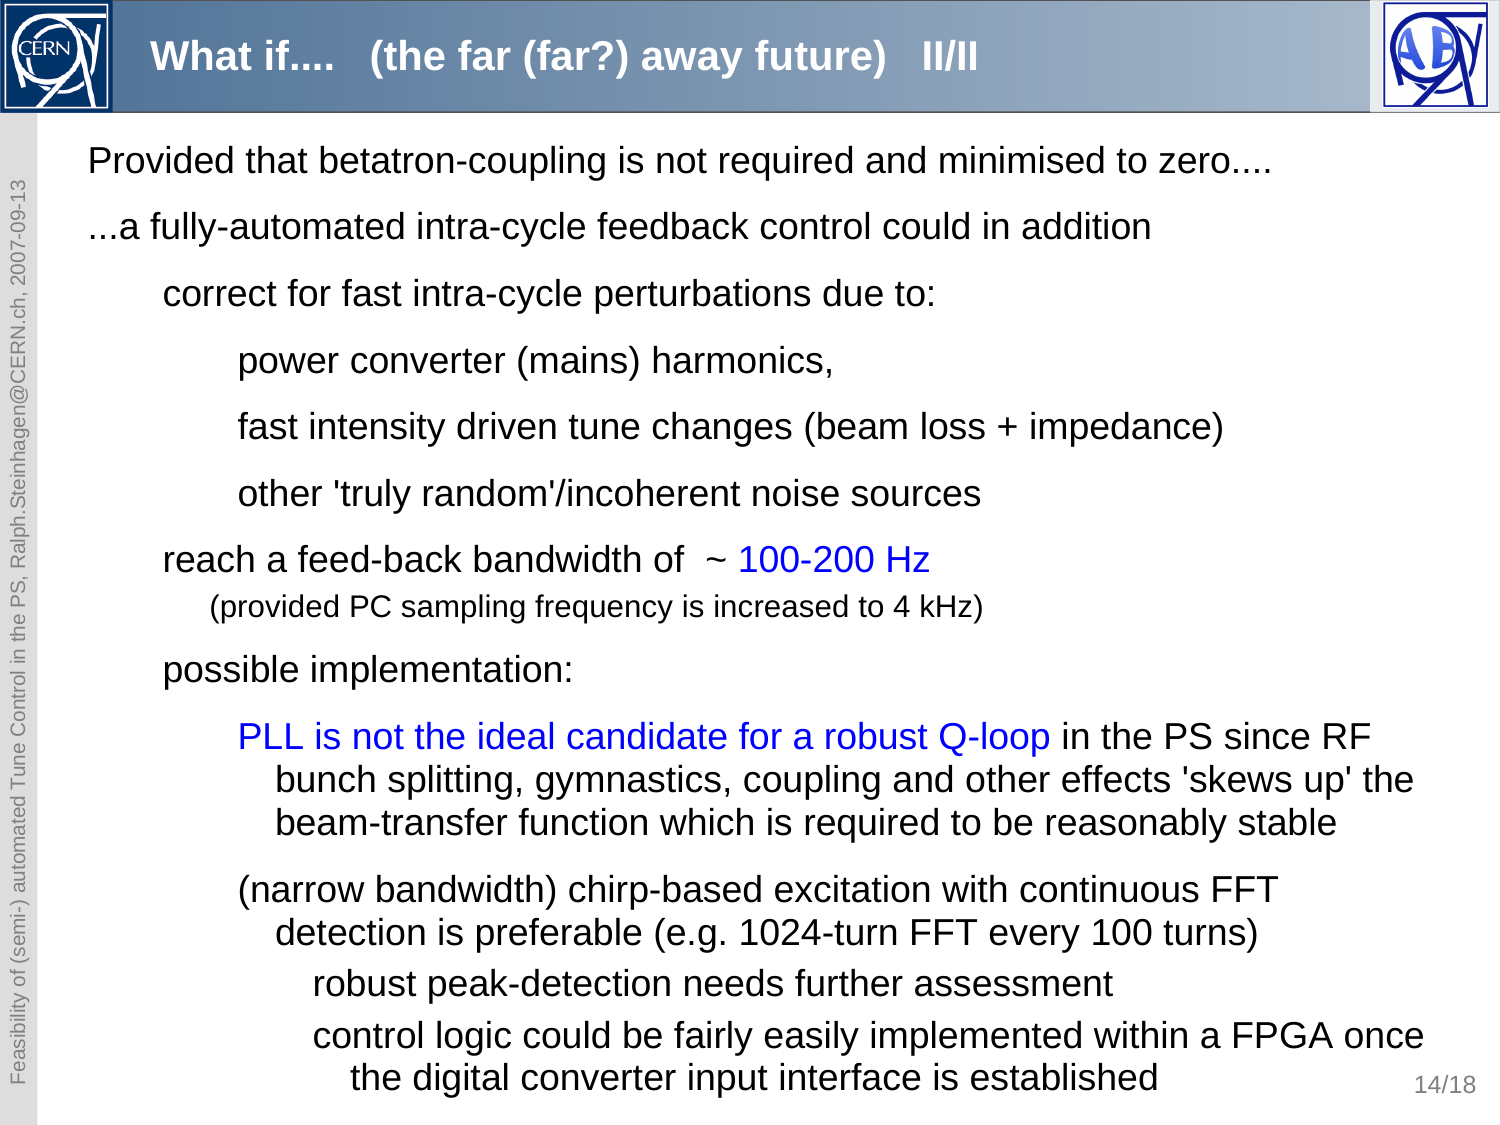

# What if.... (the far (far?) away future) II/II
Provided that betatron-coupling is not required and minimised to zero....
...a fully-automated intra-cycle feedback control could in addition
correct for fast intra-cycle perturbations due to:
power converter (mains) harmonics,
fast intensity driven tune changes (beam loss + impedance)
other 'truly random'/incoherent noise sources
reach a feed-back bandwidth of ~ 100-200 Hz				(provided PC sampling frequency is increased to 4 kHz)
possible implementation:
PLL is not the ideal candidate for a robust Q-loop in the PS since RF bunch splitting, gymnastics, coupling and other effects 'skews up' the beam-transfer function which is required to be reasonably stable
(narrow bandwidth) chirp-based excitation with continuous FFT detection is preferable (e.g. 1024-turn FFT every 100 turns)
robust peak-detection needs further assessment
control logic could be fairly easily implemented within a FPGA once the digital converter input interface is established